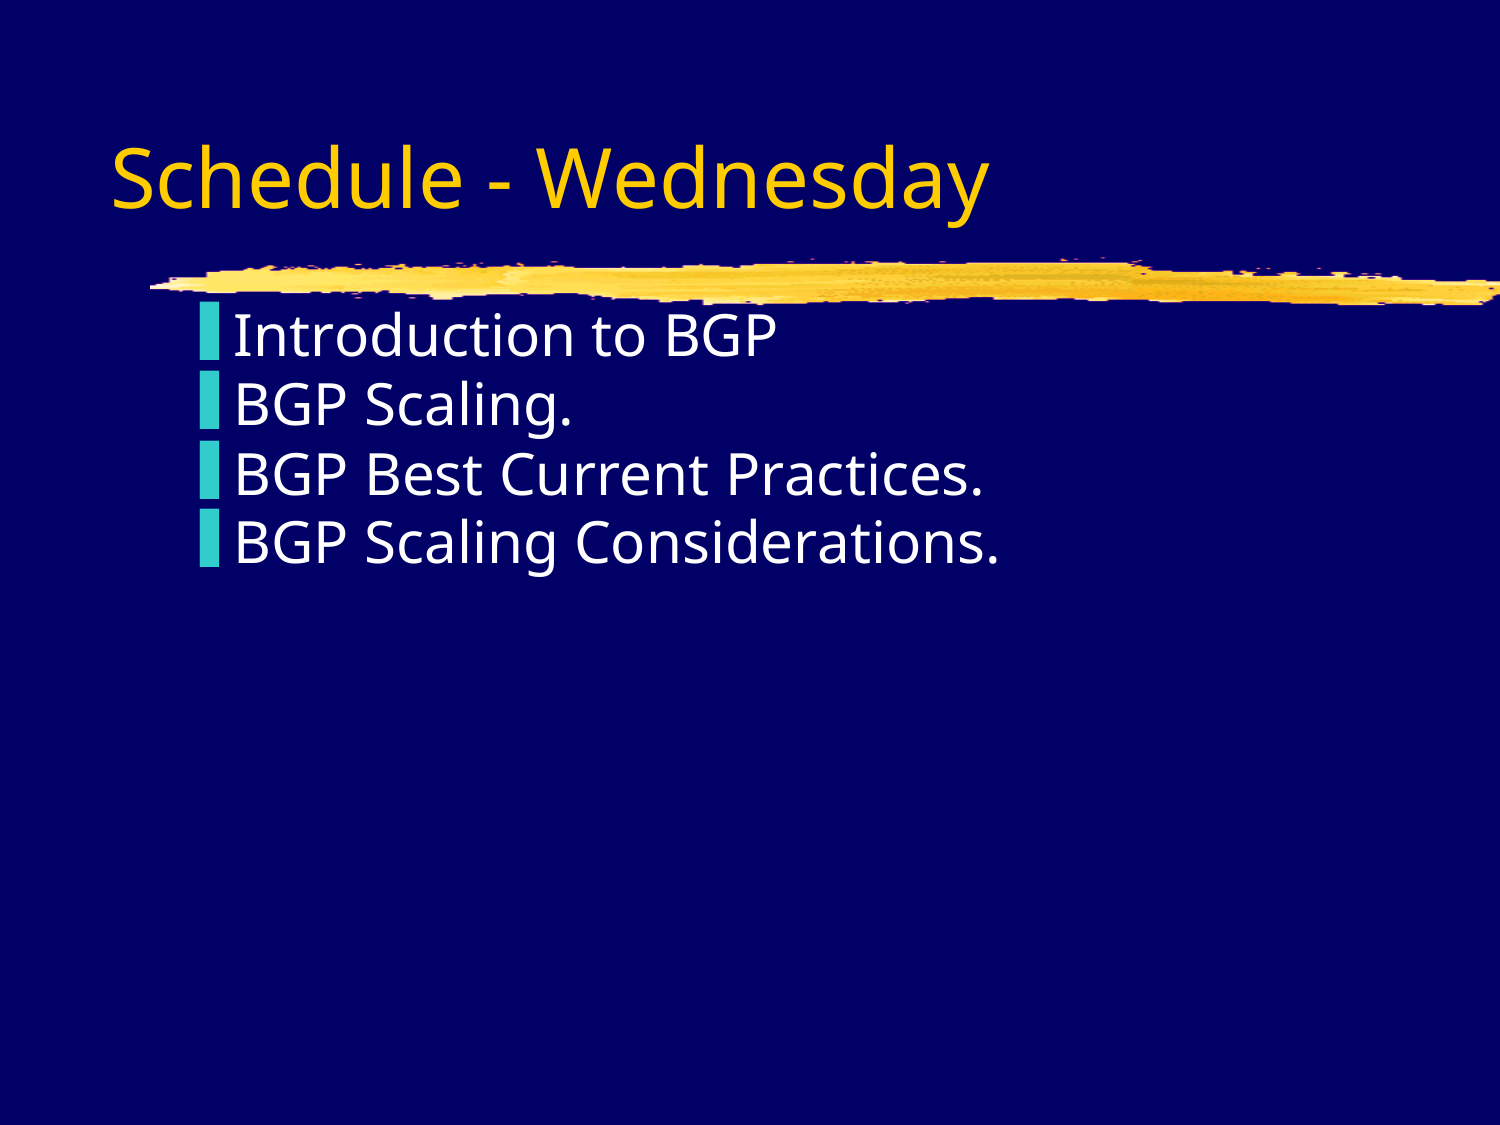

# Schedule - Wednesday
Introduction to BGP
BGP Scaling.
BGP Best Current Practices.
BGP Scaling Considerations.